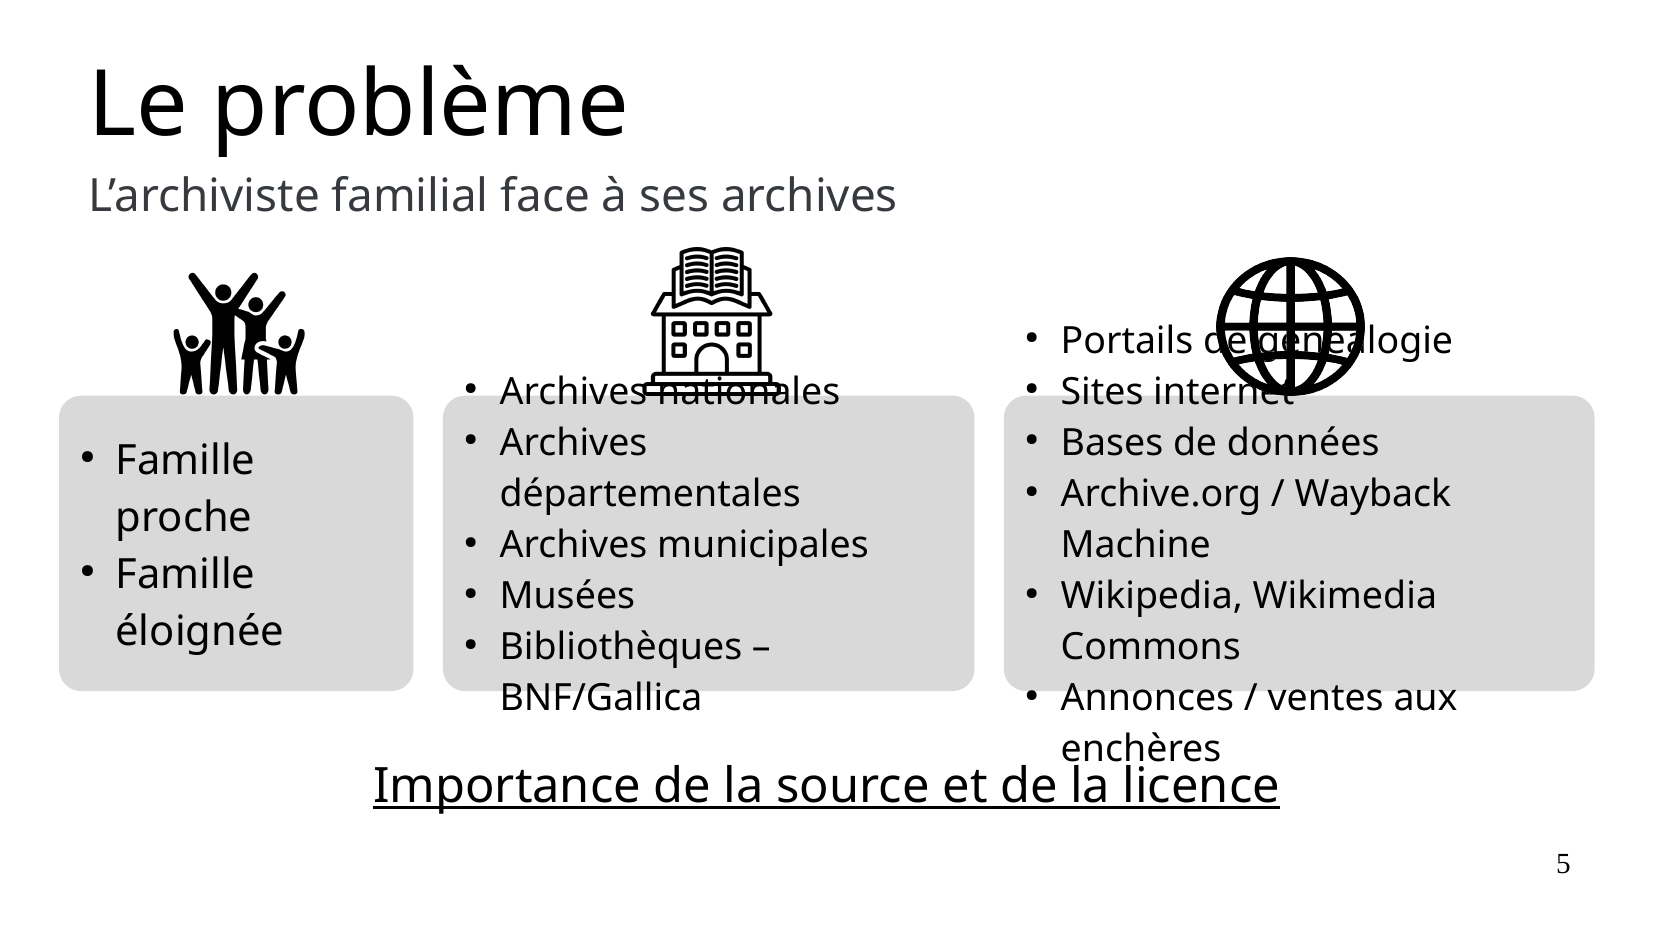

# Le problème L’archiviste familial face à ses archives
Famille proche
Famille éloignée
Archives nationales
Archives départementales
Archives municipales
Musées
Bibliothèques – BNF/Gallica
Portails de généalogie
Sites internet
Bases de données
Archive.org / Wayback Machine
Wikipedia, Wikimedia Commons
Annonces / ventes aux enchères
Importance de la source et de la licence
5